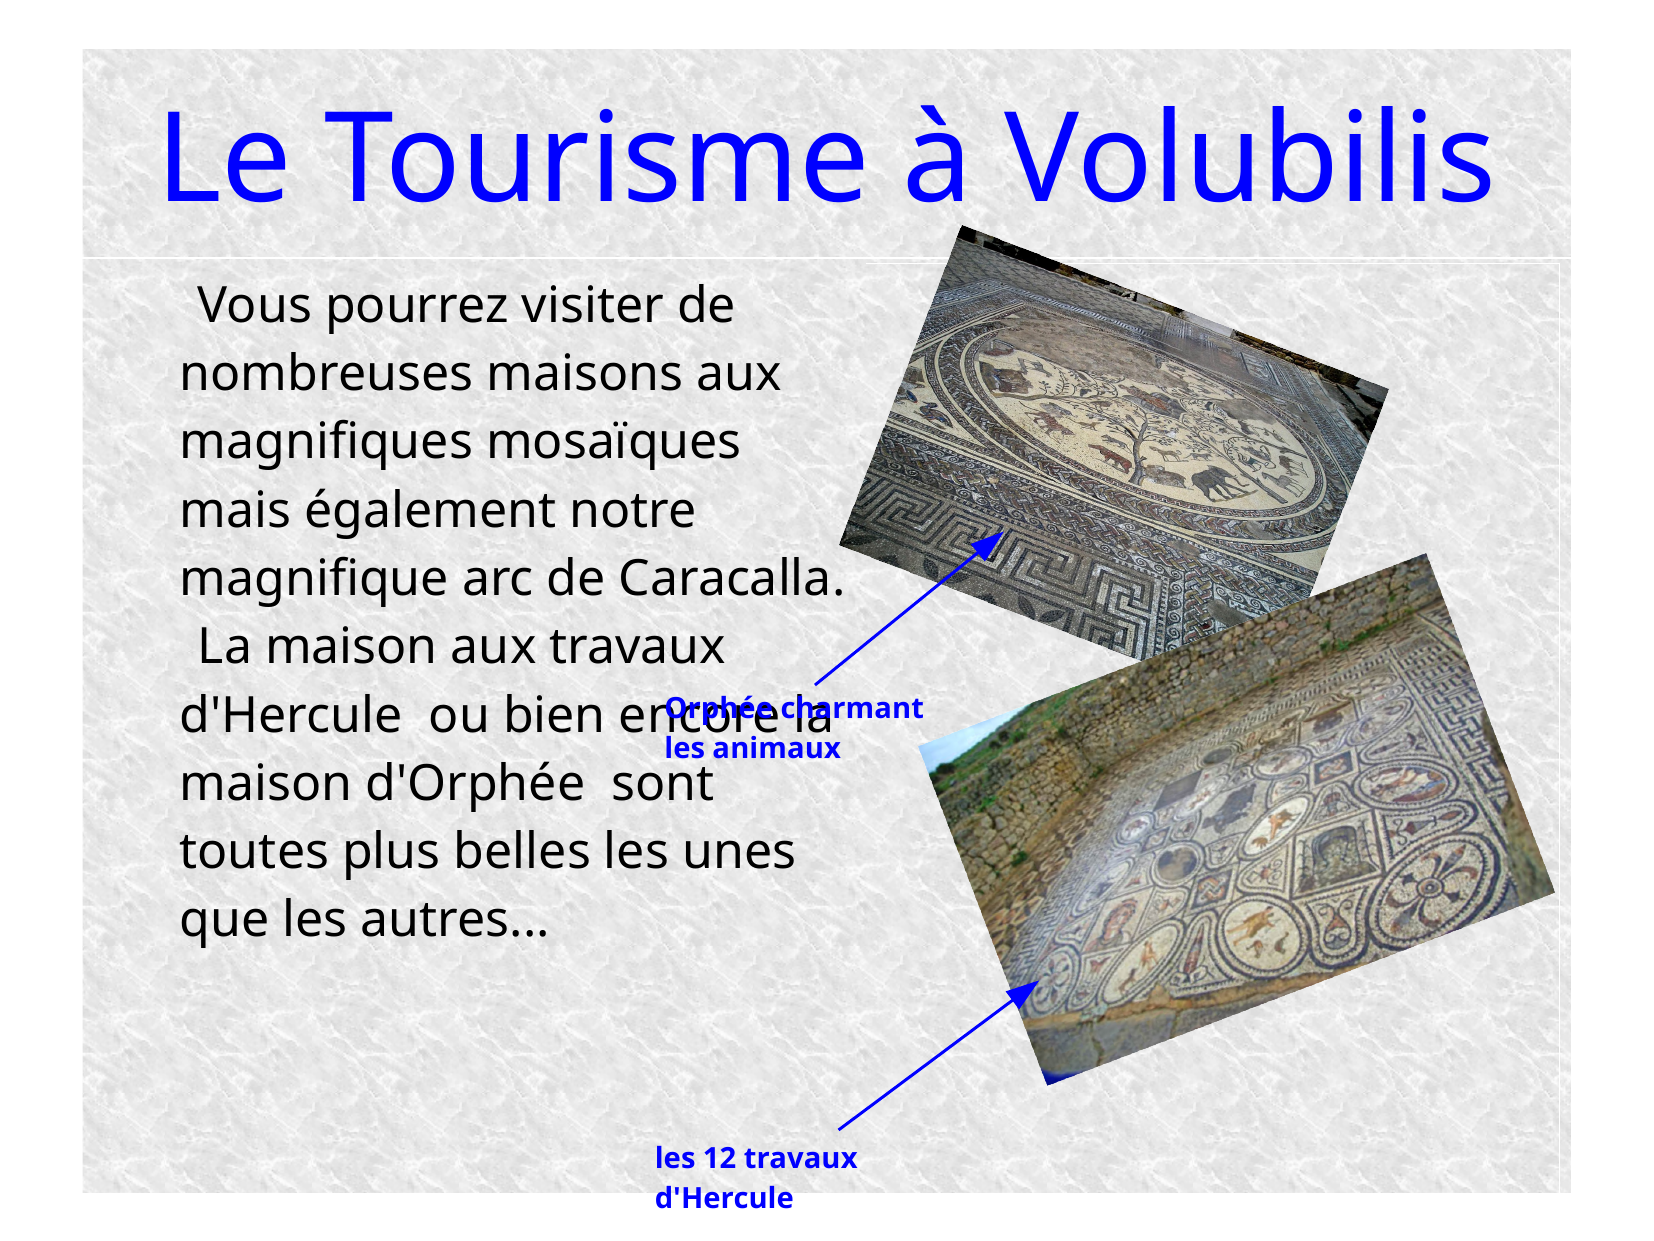

# Le Tourisme à Volubilis
| Vous pourrez visiter de nombreuses maisons aux magnifiques mosaïques mais également notre magnifique arc de Caracalla. La maison aux travaux d'Hercule ou bien encore la maison d'Orphée sont toutes plus belles les unes que les autres... | |
| --- | --- |
Orphée charmant les animaux
les 12 travaux d'Hercule